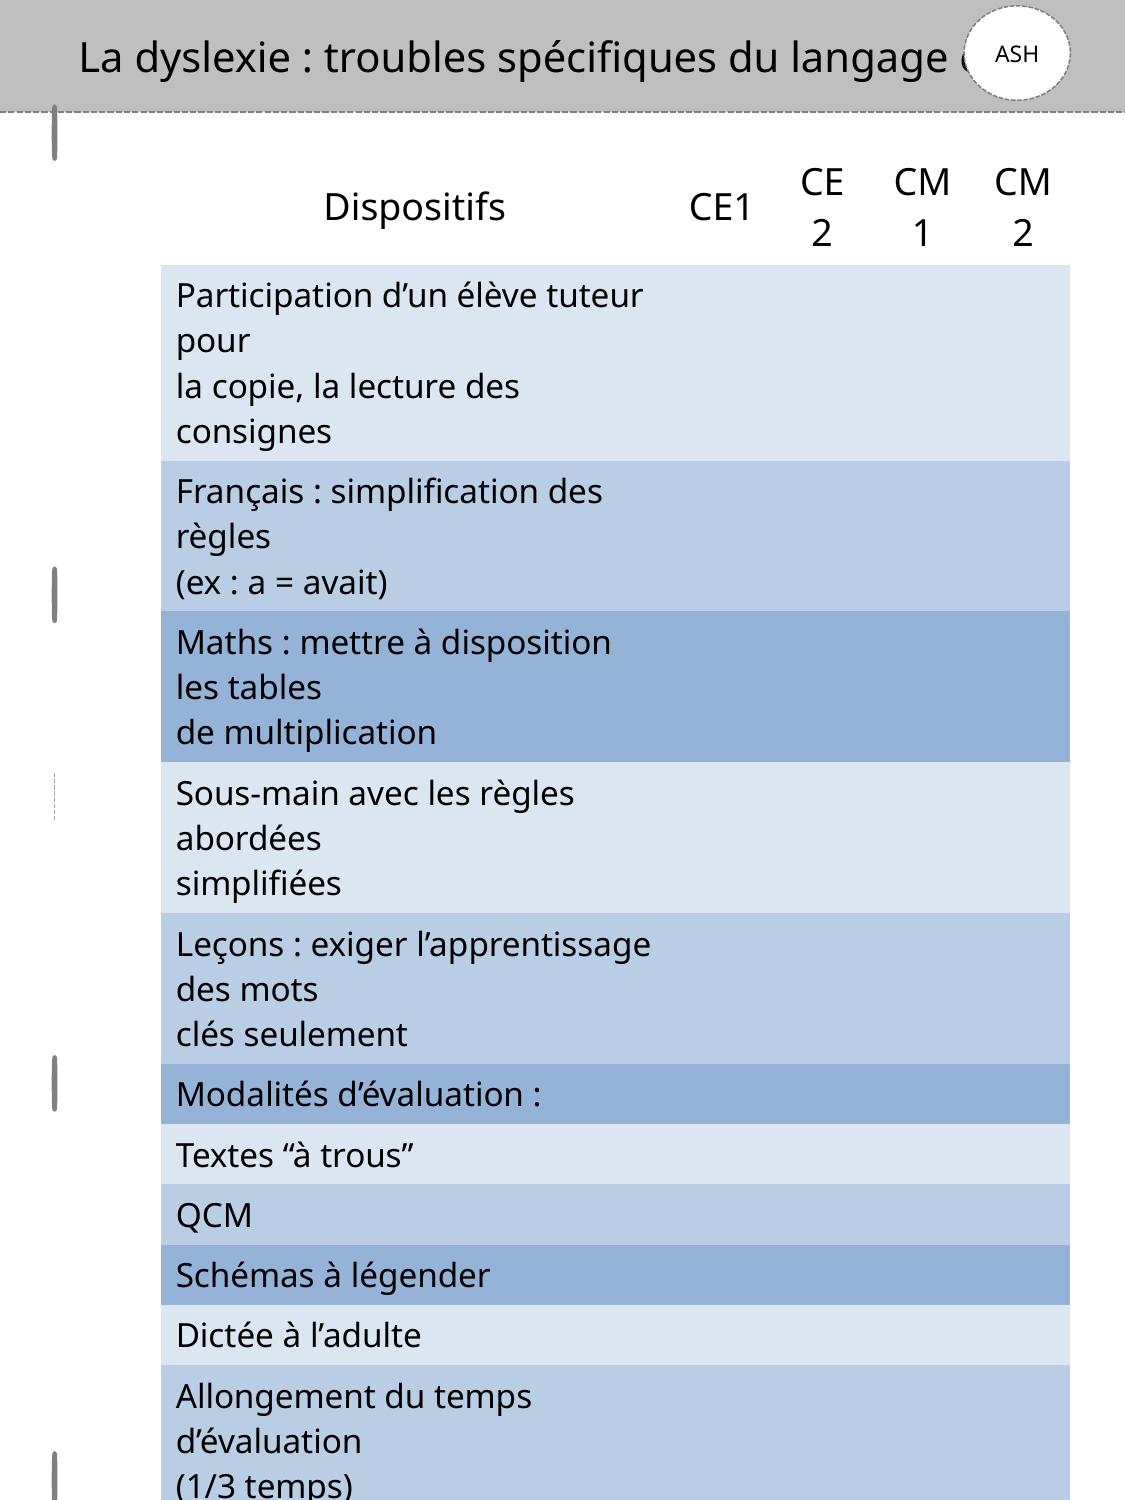

La dyslexie : troubles spécifiques du langage écrit
ASH
| Dispositifs | CE1 | CE2 | CM1 | CM2 |
| --- | --- | --- | --- | --- |
| Participation d’un élève tuteur pour la copie, la lecture des consignes | | | | |
| Français : simplification des règles (ex : a = avait) | | | | |
| Maths : mettre à disposition les tables de multiplication | | | | |
| Sous-main avec les règles abordées simplifiées | | | | |
| Leçons : exiger l’apprentissage des mots clés seulement | | | | |
| Modalités d’évaluation : | | | | |
| Textes “à trous” | | | | |
| QCM | | | | |
| Schémas à légender | | | | |
| Dictée à l’adulte | | | | |
| Allongement du temps d’évaluation (1/3 temps) | | | | |
| Evaluation du fond | | | | |
| Evaluation graduée des difficultés (informer l’enfant que le travail sera jugé sur le fond et sur un ou plusieurs points orthographiques précis) | | | | |
| Evaluation à l’oral | | | | |
| Utilisation de matériel adapté | | | | |